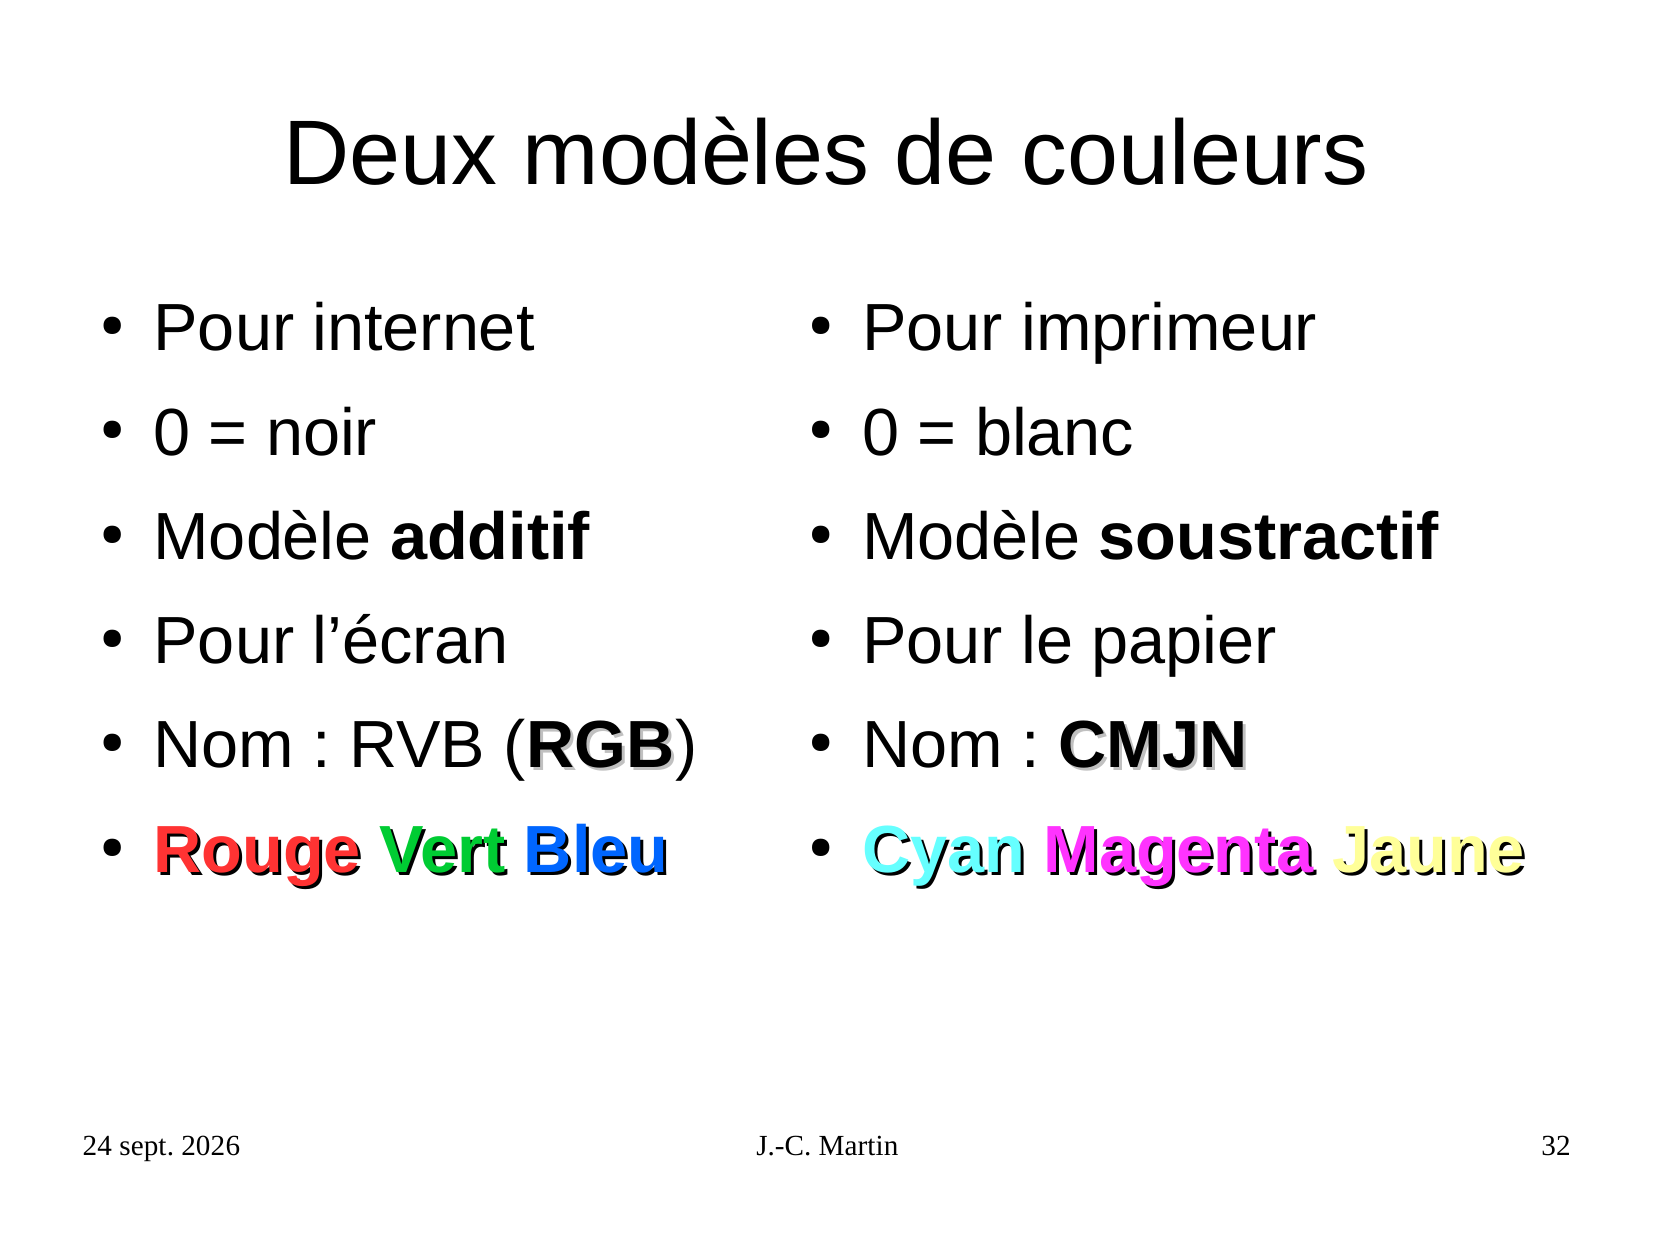

# Deux modèles de couleurs
Pour internet
0 = noir
Modèle additif
Pour l’écran
Nom : RVB (RGB)
Rouge Vert Bleu
Pour imprimeur
0 = blanc
Modèle soustractif
Pour le papier
Nom : CMJN
Cyan Magenta Jaune
J.-C. Martin
32